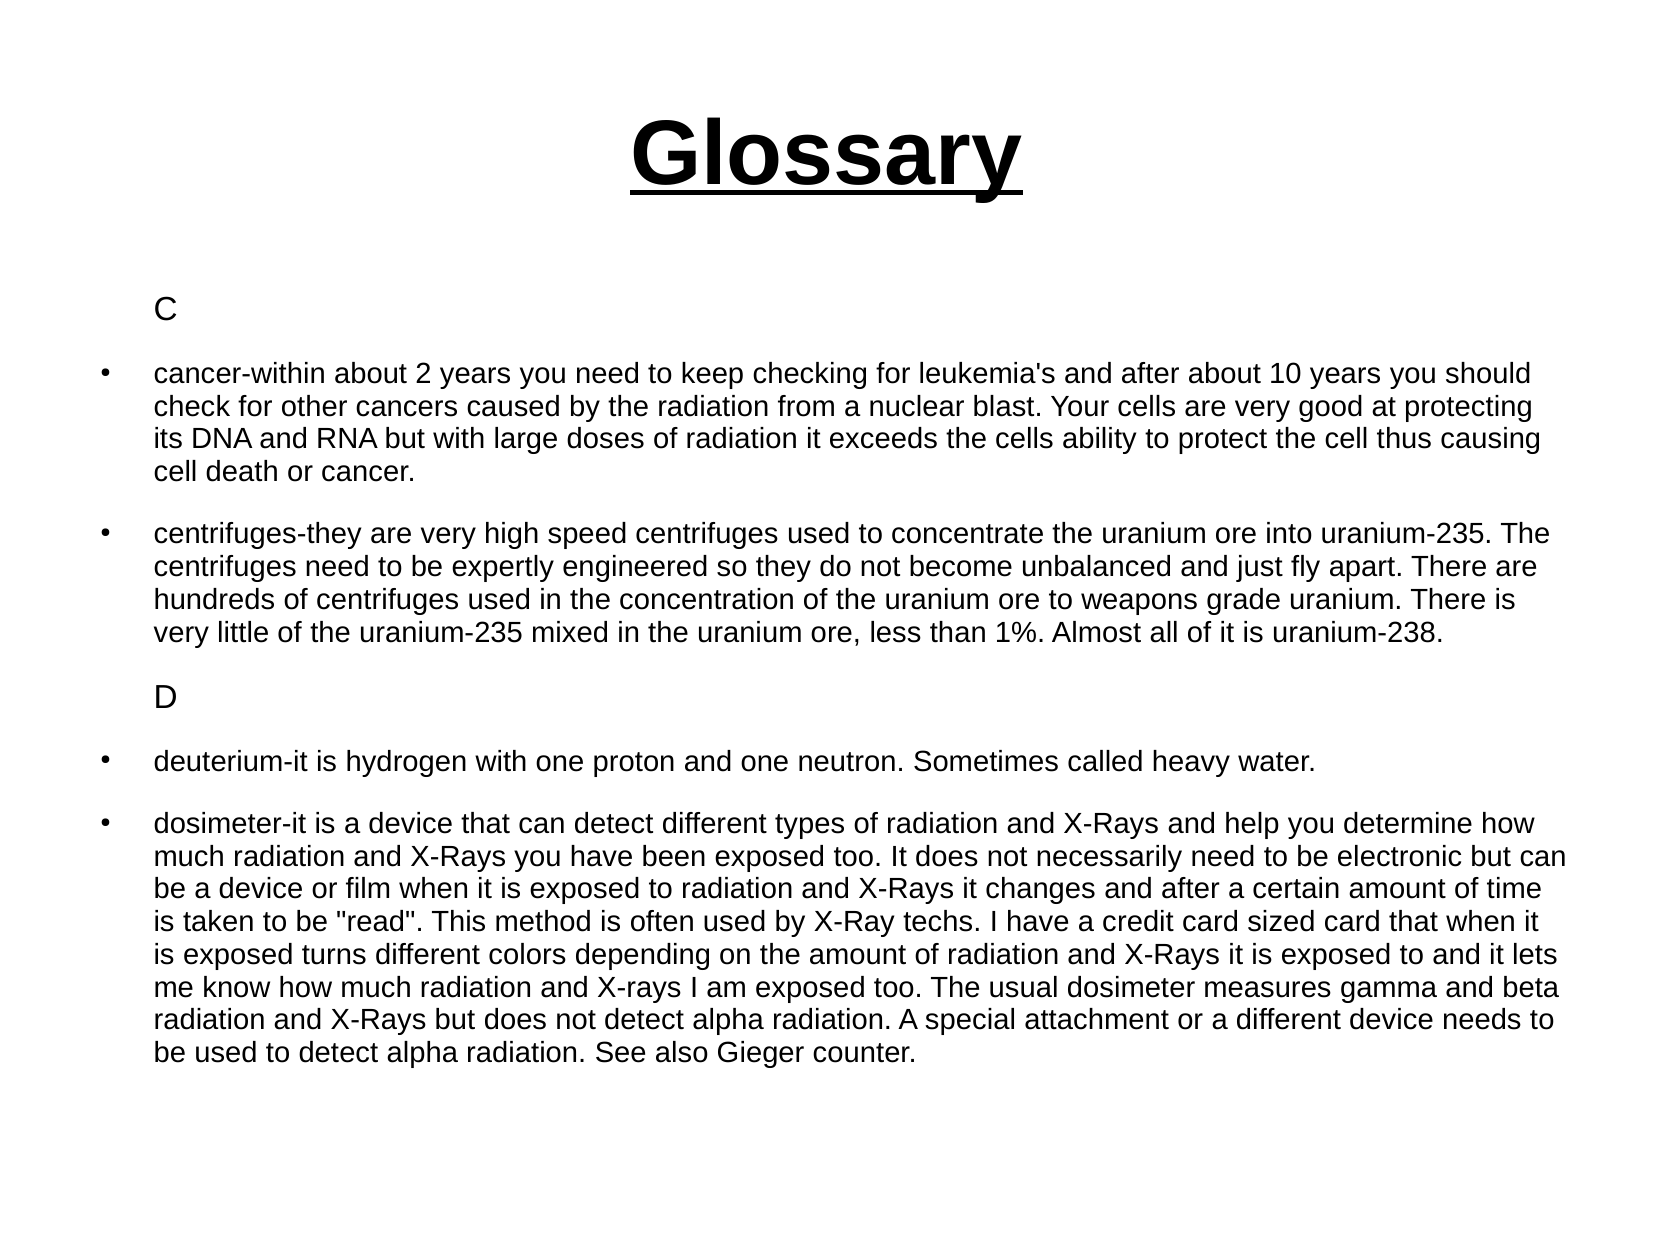

# Glossary
C
cancer-within about 2 years you need to keep checking for leukemia's and after about 10 years you should check for other cancers caused by the radiation from a nuclear blast. Your cells are very good at protecting its DNA and RNA but with large doses of radiation it exceeds the cells ability to protect the cell thus causing cell death or cancer.
centrifuges-they are very high speed centrifuges used to concentrate the uranium ore into uranium-235. The centrifuges need to be expertly engineered so they do not become unbalanced and just fly apart. There are hundreds of centrifuges used in the concentration of the uranium ore to weapons grade uranium. There is very little of the uranium-235 mixed in the uranium ore, less than 1%. Almost all of it is uranium-238.
D
deuterium-it is hydrogen with one proton and one neutron. Sometimes called heavy water.
dosimeter-it is a device that can detect different types of radiation and X-Rays and help you determine how much radiation and X-Rays you have been exposed too. It does not necessarily need to be electronic but can be a device or film when it is exposed to radiation and X-Rays it changes and after a certain amount of time is taken to be "read". This method is often used by X-Ray techs. I have a credit card sized card that when it is exposed turns different colors depending on the amount of radiation and X-Rays it is exposed to and it lets me know how much radiation and X-rays I am exposed too. The usual dosimeter measures gamma and beta radiation and X-Rays but does not detect alpha radiation. A special attachment or a different device needs to be used to detect alpha radiation. See also Gieger counter.